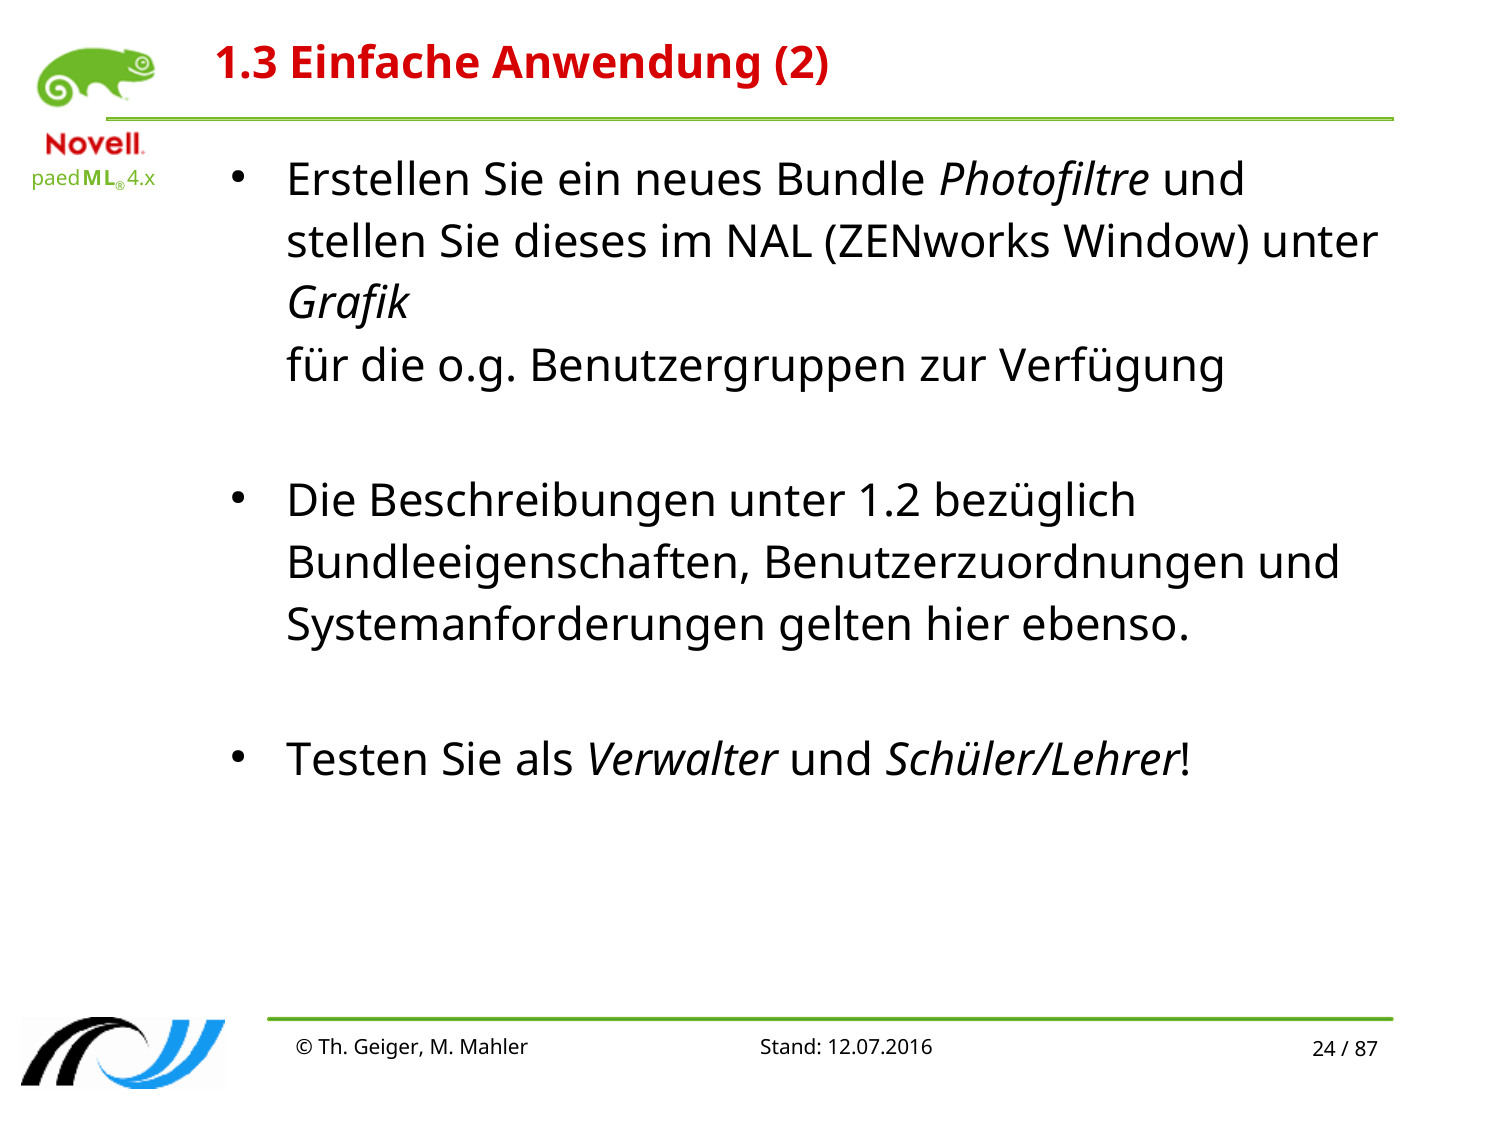

# 1.3 Einfache Anwendung (2)
Erstellen Sie ein neues Bundle Photofiltre und stellen Sie dieses im NAL (ZENworks Window) unter Grafik
für die o.g. Benutzergruppen zur Verfügung
Die Beschreibungen unter 1.2 bezüglich Bundleeigenschaften, Benutzerzuordnungen und Systemanforderungen gelten hier ebenso.
Testen Sie als Verwalter und Schüler/Lehrer!
© Th. Geiger, M. Mahler
12.07.2016
24